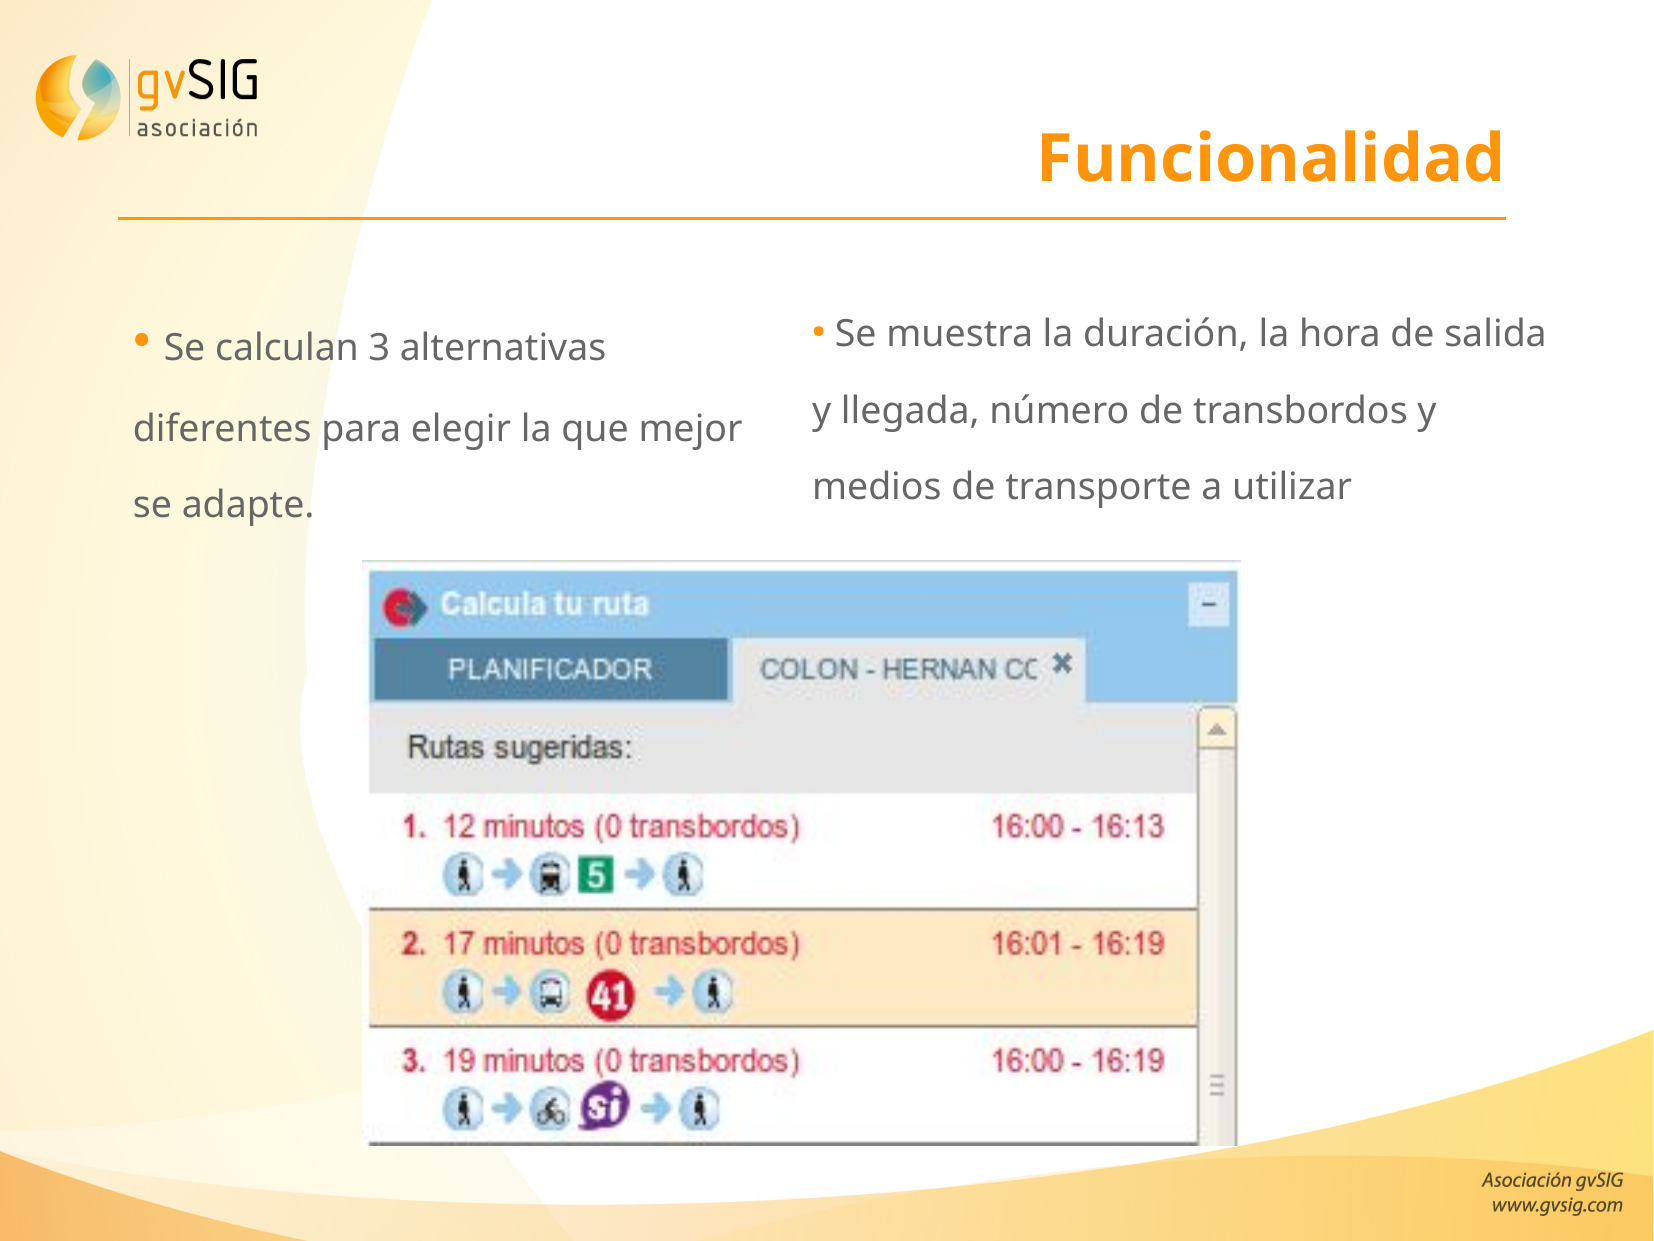

# Funcionalidad
 Se calculan 3 alternativas diferentes para elegir la que mejor se adapte.
 Se muestra la duración, la hora de salida y llegada, número de transbordos y medios de transporte a utilizar